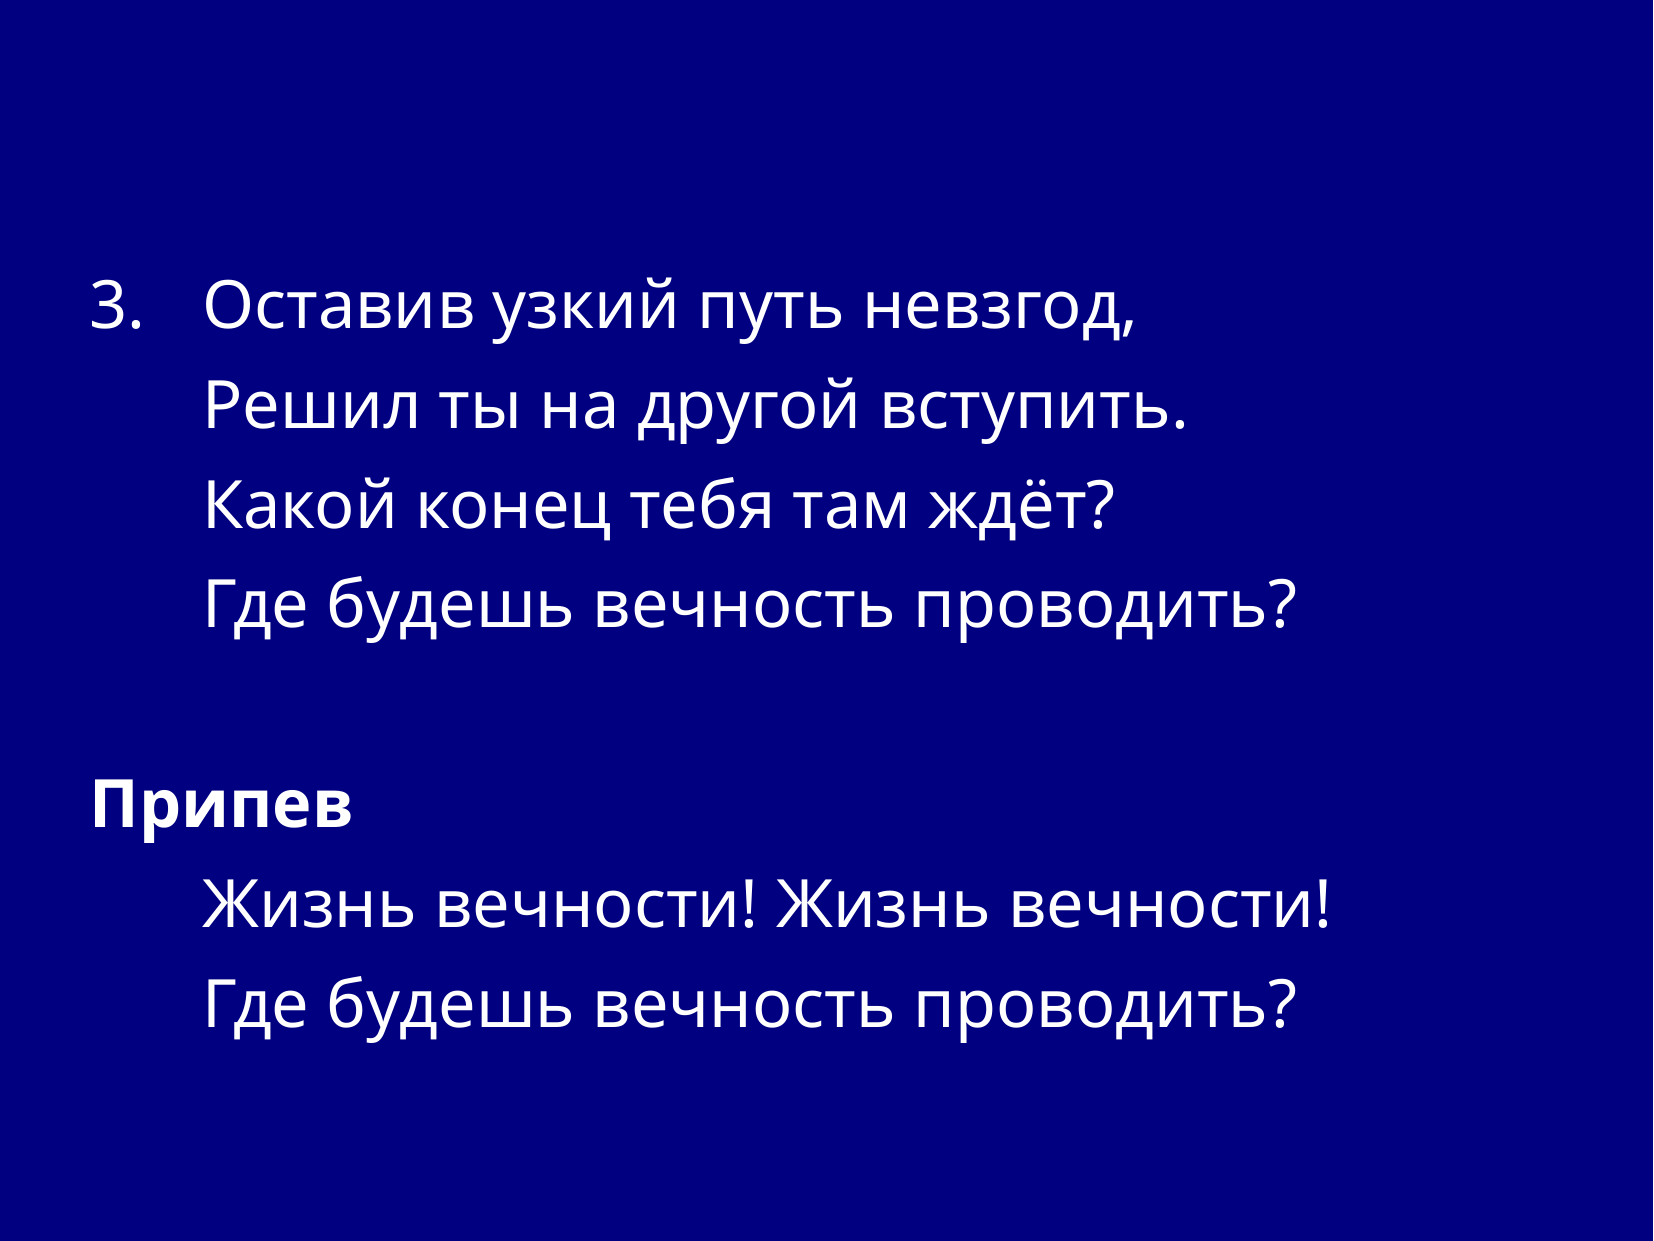

3.	Оставив узкий путь невзгод,
	Решил ты на другой вступить.
	Какой конец тебя там ждёт?
	Где будешь вечность проводить?
Припев
	Жизнь вечности! Жизнь вечности!
	Где будешь вечность проводить?